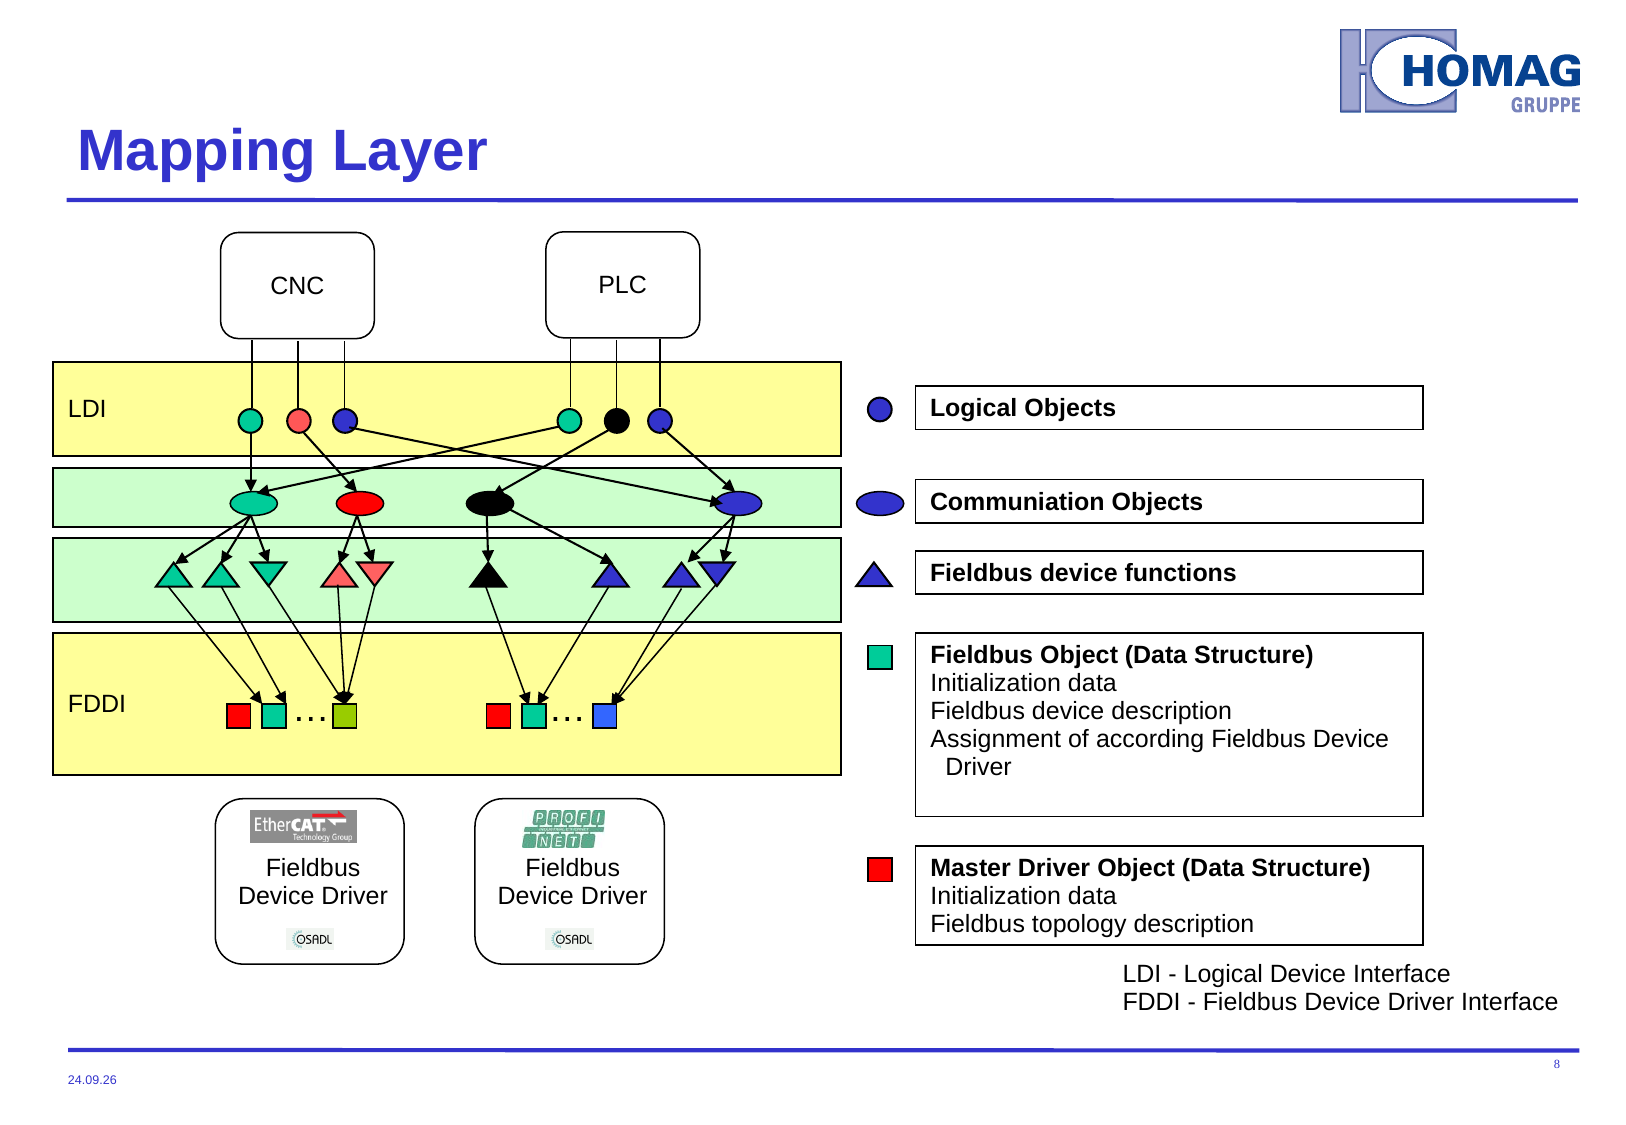

# Mapping Layer
PLC
CNC
LDI
Logical Objects
Communiation Objects
Fieldbus device functions
FDDI
Fieldbus Object (Data Structure)
Initialization data
Fieldbus device description
Assignment of according Fieldbus Device Driver
…
…
Fieldbus
Device Driver
Fieldbus
Device Driver
Master Driver Object (Data Structure)
Initialization data
Fieldbus topology description
LDI - Logical Device Interface
FDDI - Fieldbus Device Driver Interface
8